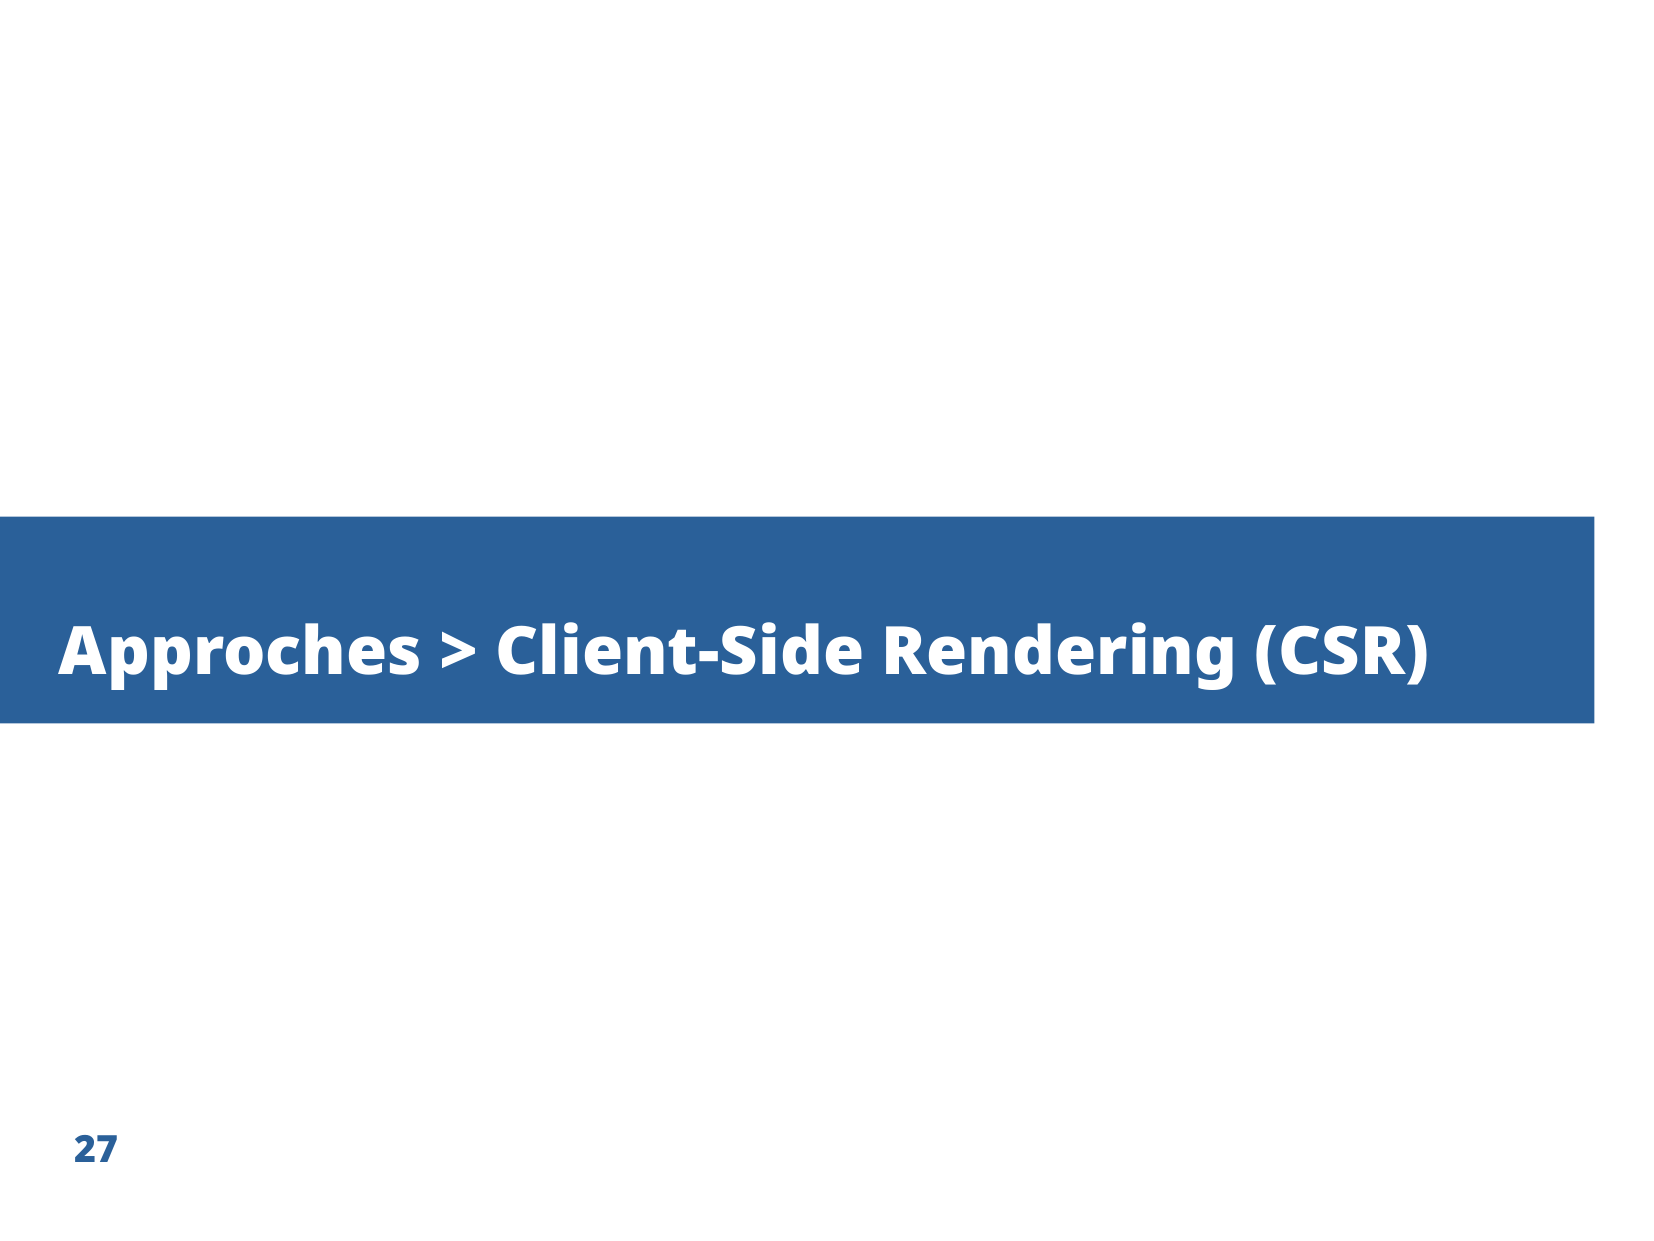

# Approches > Client-Side Rendering (CSR)
27